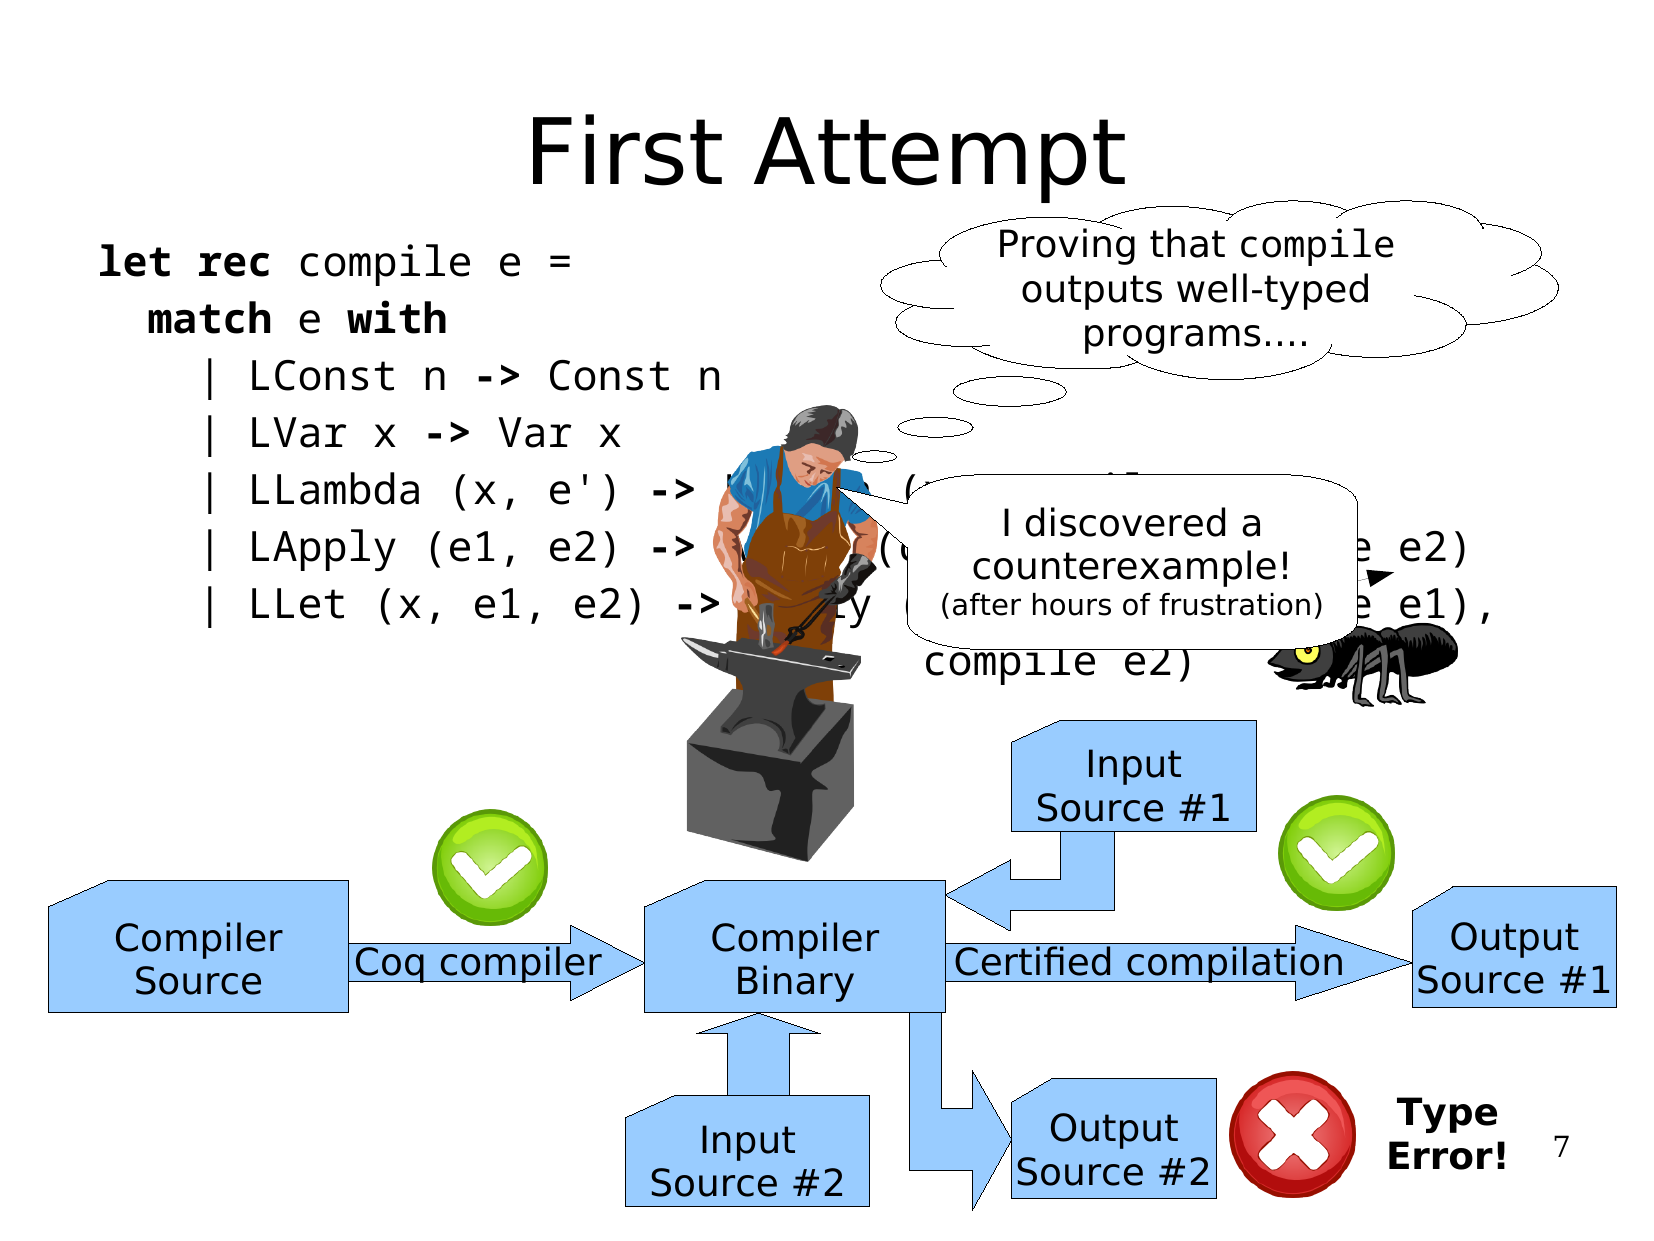

# First Attempt
Proving that compile outputs well-typed programs....
let rec compile e =
 match e with
 | LConst n -> Const n
 | LVar x -> Var x
 | LLambda (x, e') -> Lambda (x, compile e')
 | LApply (e1, e2) -> Apply (compile e1, compile e2)
 | LLet (x, e1, e2) -> Apply (Lambda (x, compile e1),
 compile e2)
I discovered a counterexample!
(after hours of frustration)
Input
Source #2
Type
Error!
Output
Source #2
Input
Source #1
Output
Source #1
Certified compilation
Compiler
Source
Compiler
Binary
Coq compiler
7